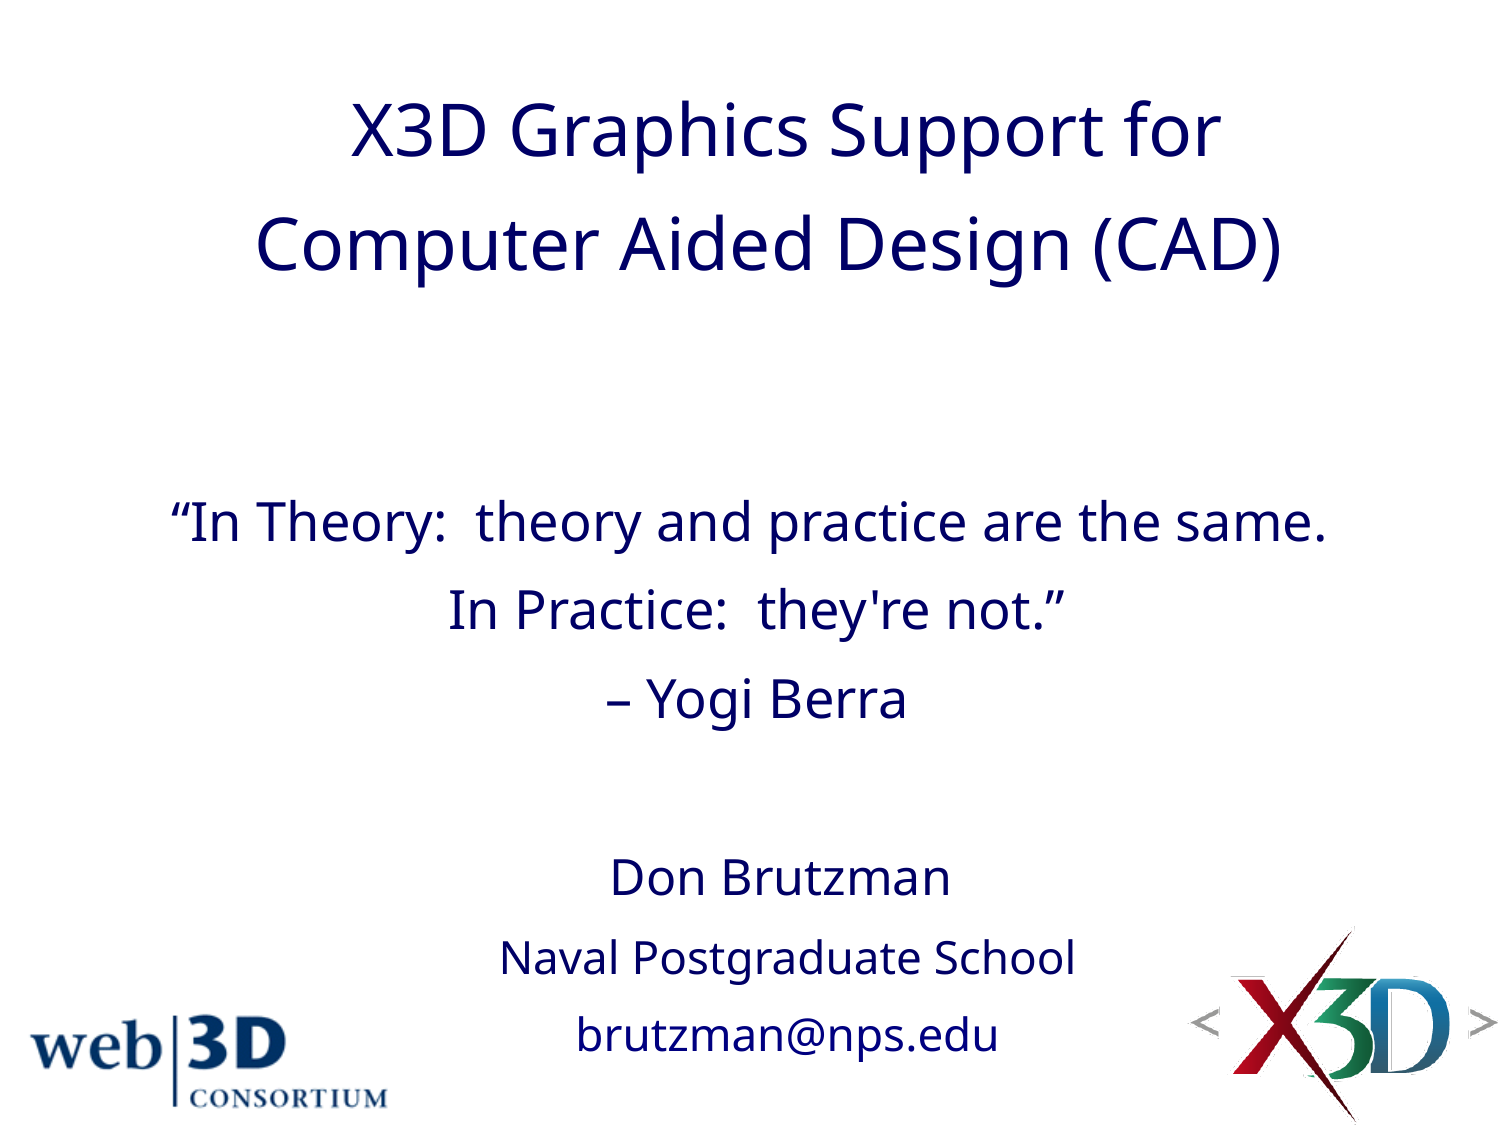

# X3D Graphics Support for
Computer Aided Design (CAD)
“In Theory: theory and practice are the same.
 In Practice: they're not.”
 – Yogi Berra
Don Brutzman
Naval Postgraduate School
brutzman@nps.edu